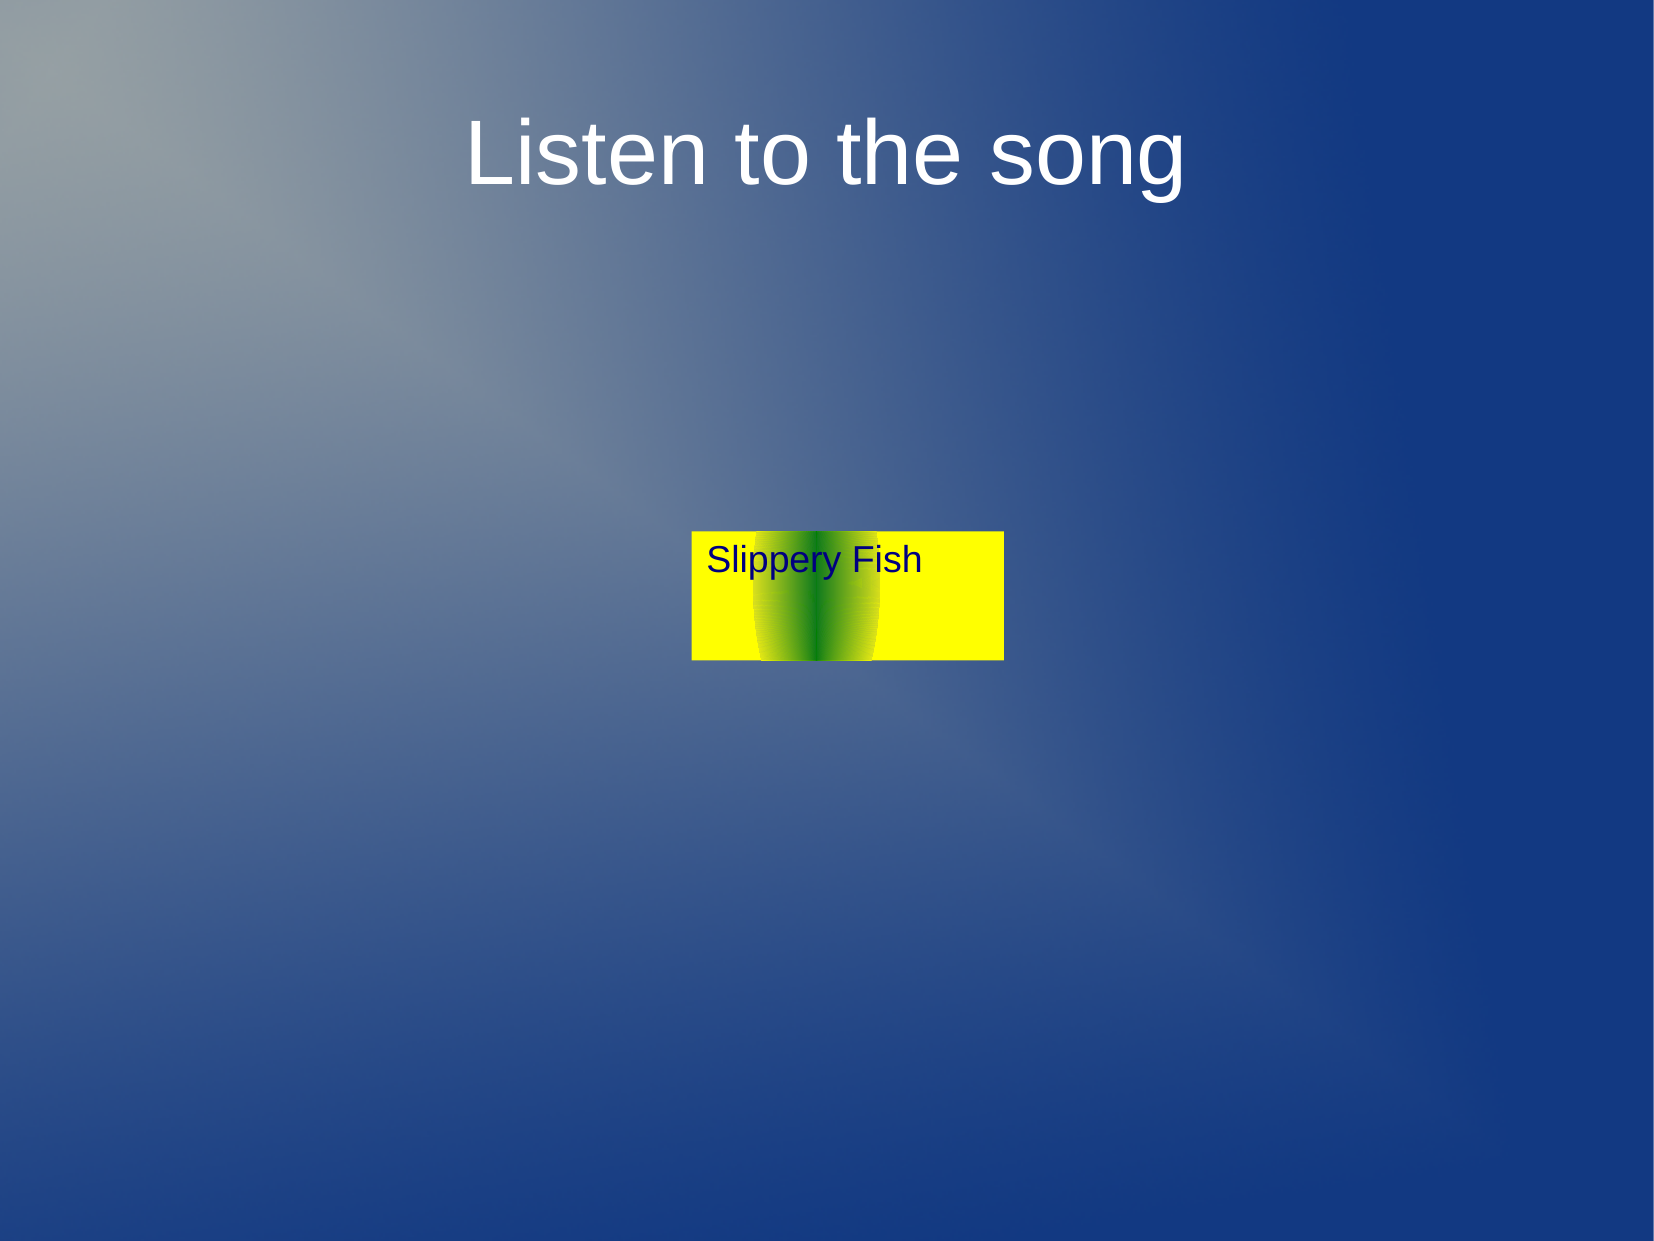

# Listen to the song
Slippery Fish